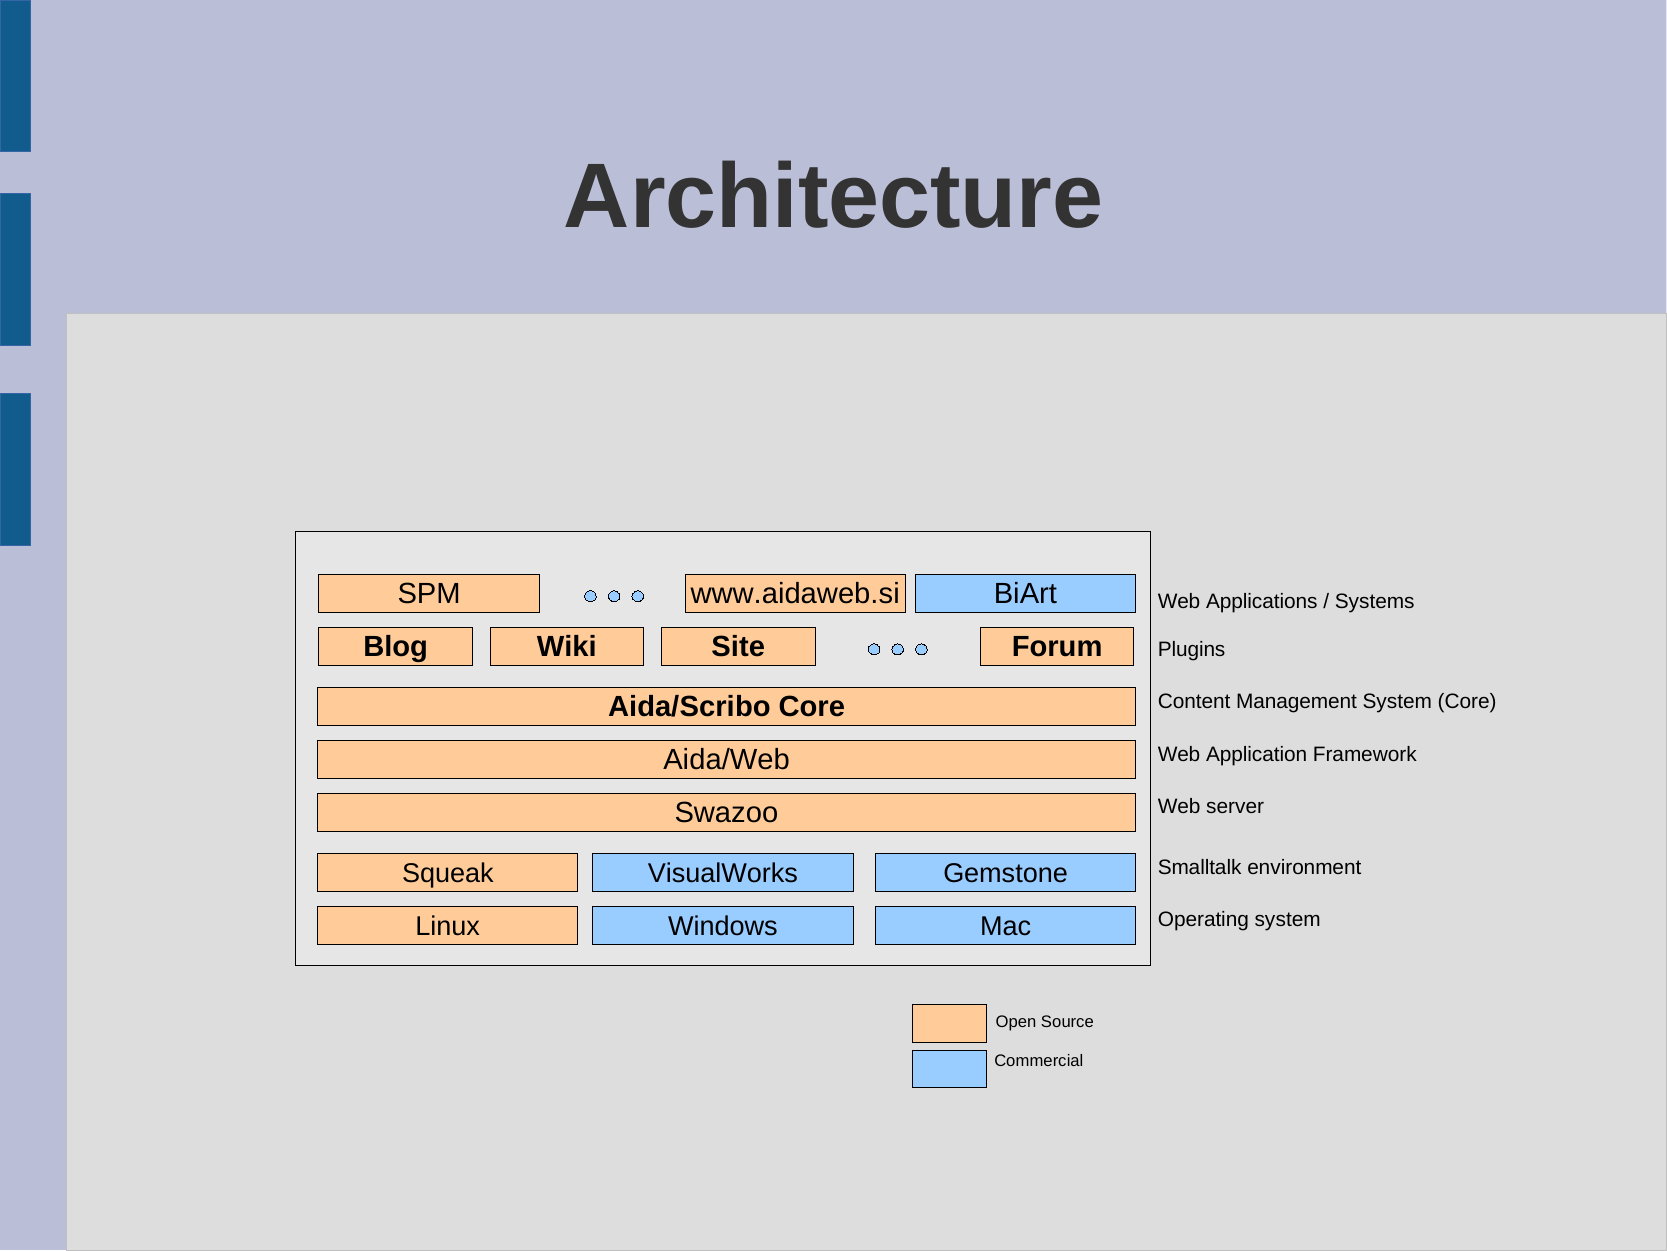

# Architecture
BiArt
SPM
www.aidaweb.si
Web Applications / Systems
Blog
Wiki
Site
Forum
Plugins
Content Management System (Core)
Aida/Scribo Core
Web Application Framework
Aida/Web
Web server
Swazoo
Smalltalk environment
Squeak
VisualWorks
Gemstone
Operating system
Linux
Windows
Mac
Open Source
Commercial